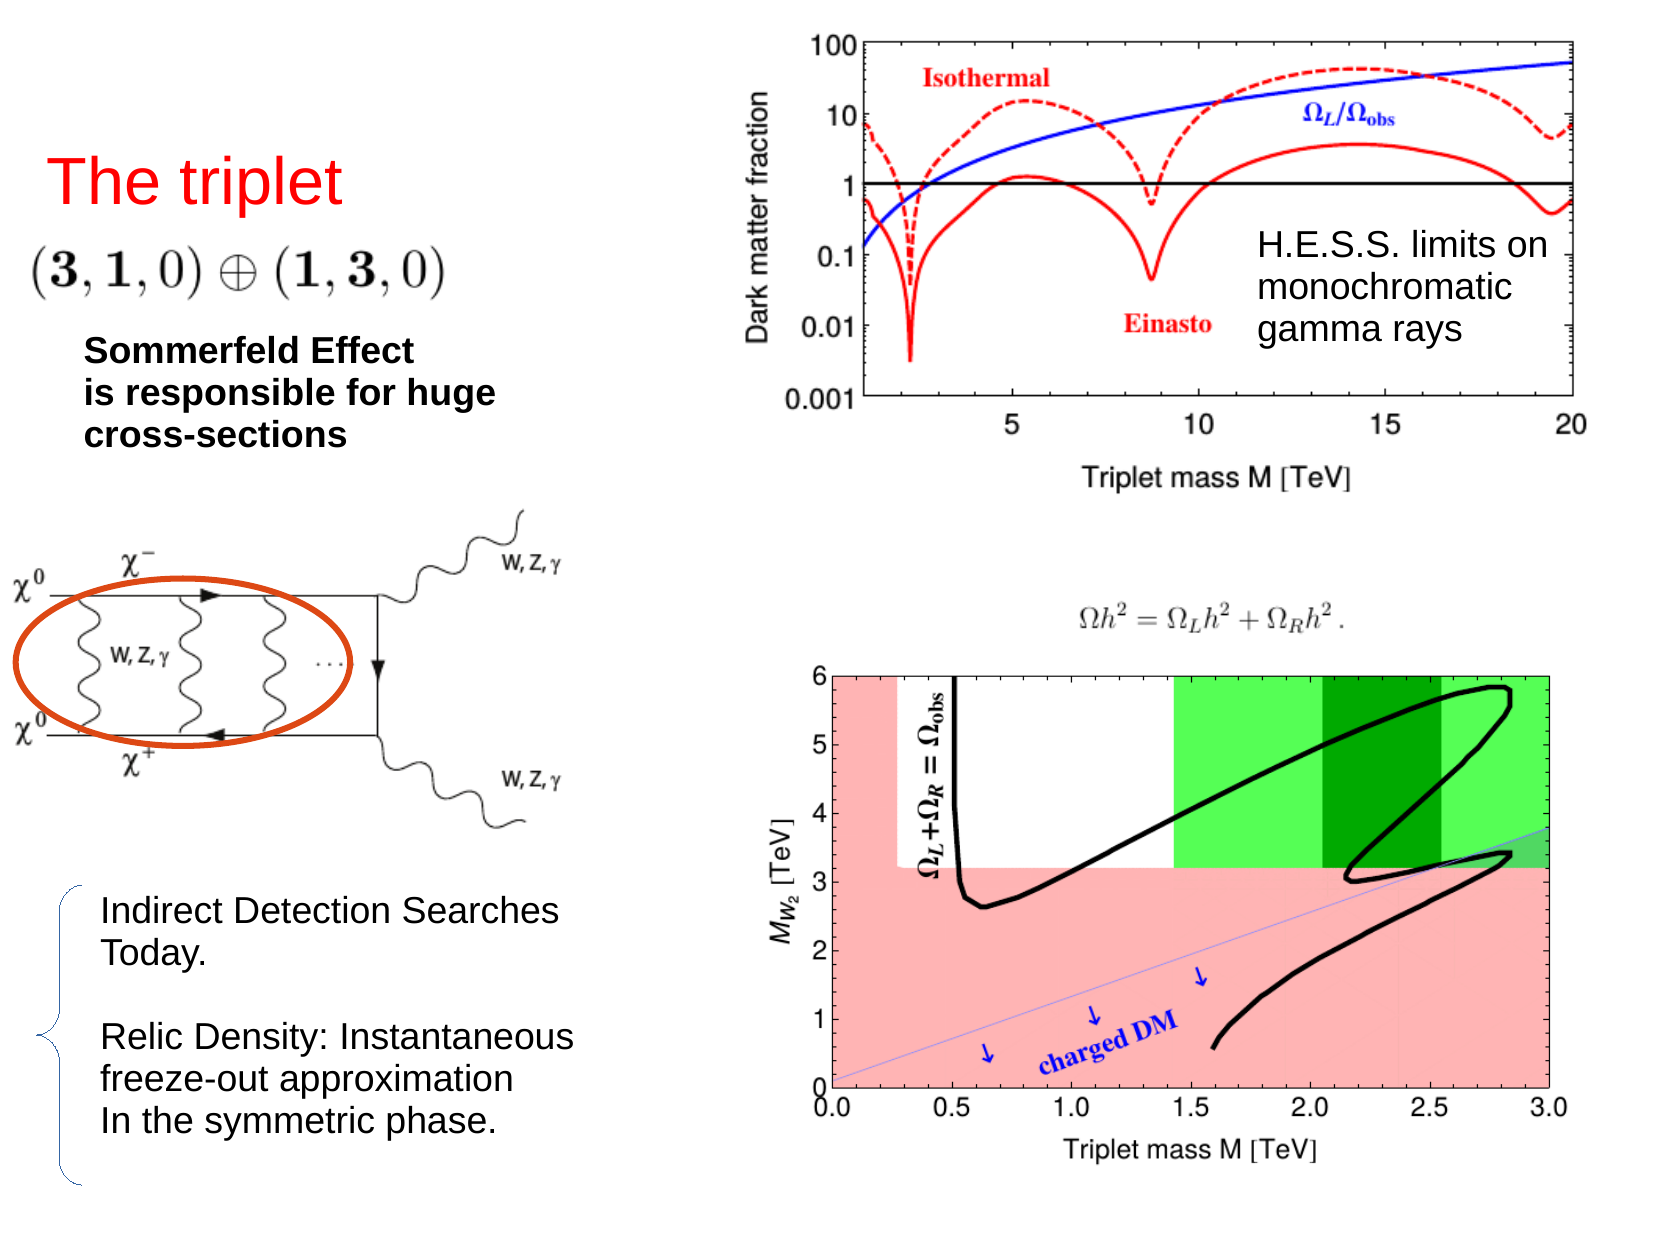

# The triplet
H.E.S.S. limits on
monochromatic
gamma rays
Sommerfeld Effect
is responsible for huge
cross-sections
Indirect Detection Searches
Today.
Relic Density: Instantaneous
freeze-out approximation
In the symmetric phase.